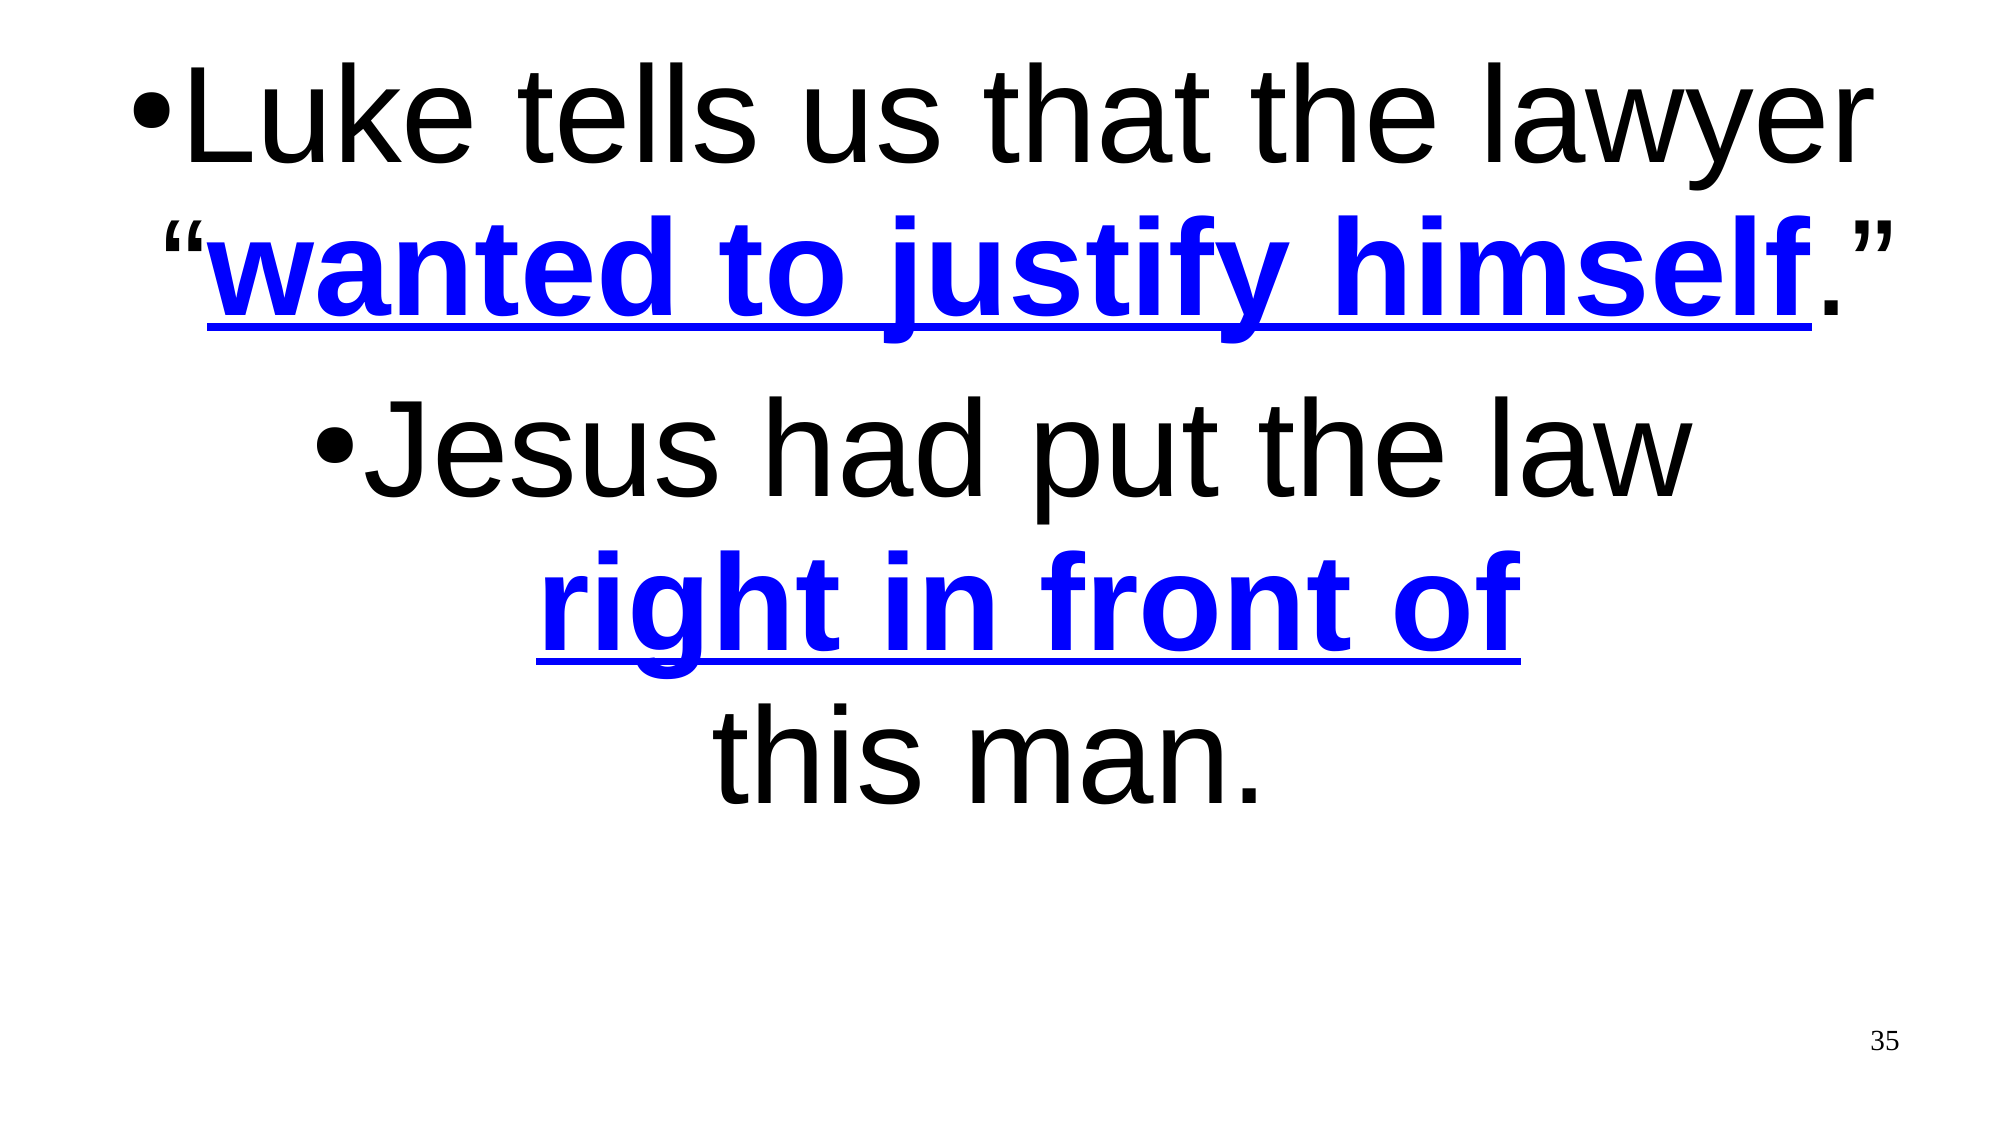

# Luke tells us that the lawyer “wanted to justify himself.”
Jesus had put the law
right in front of
this man.
35